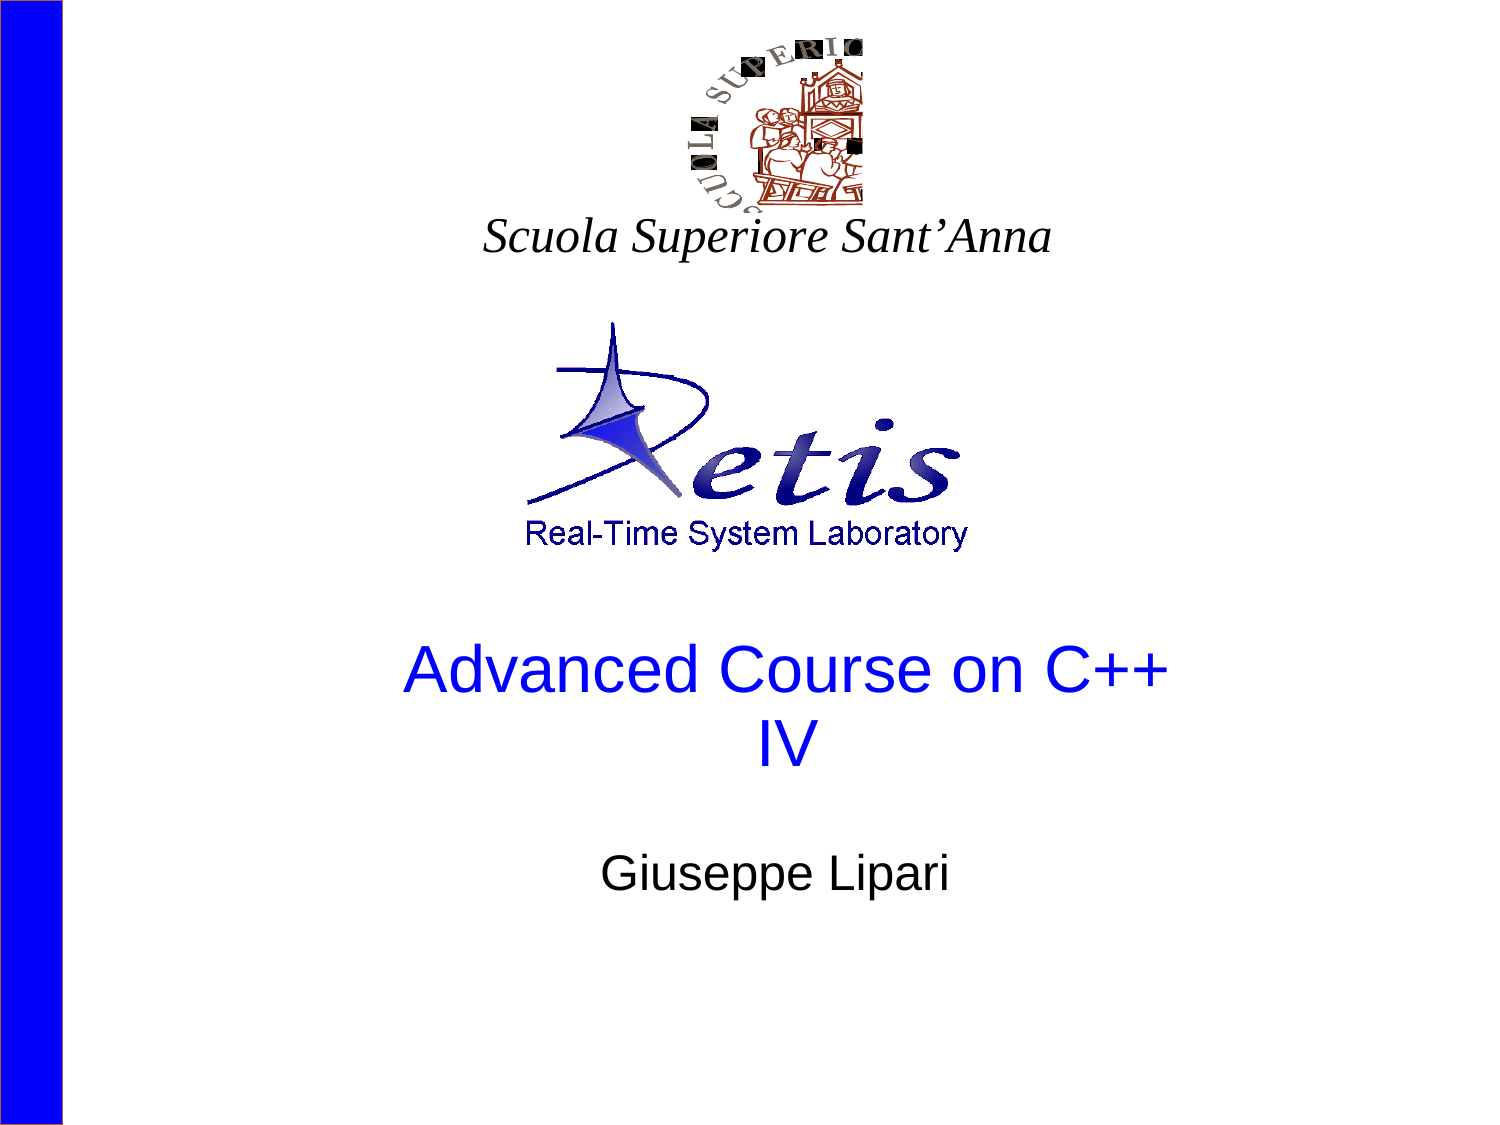

# Advanced Course on C++ IV
Giuseppe Lipari